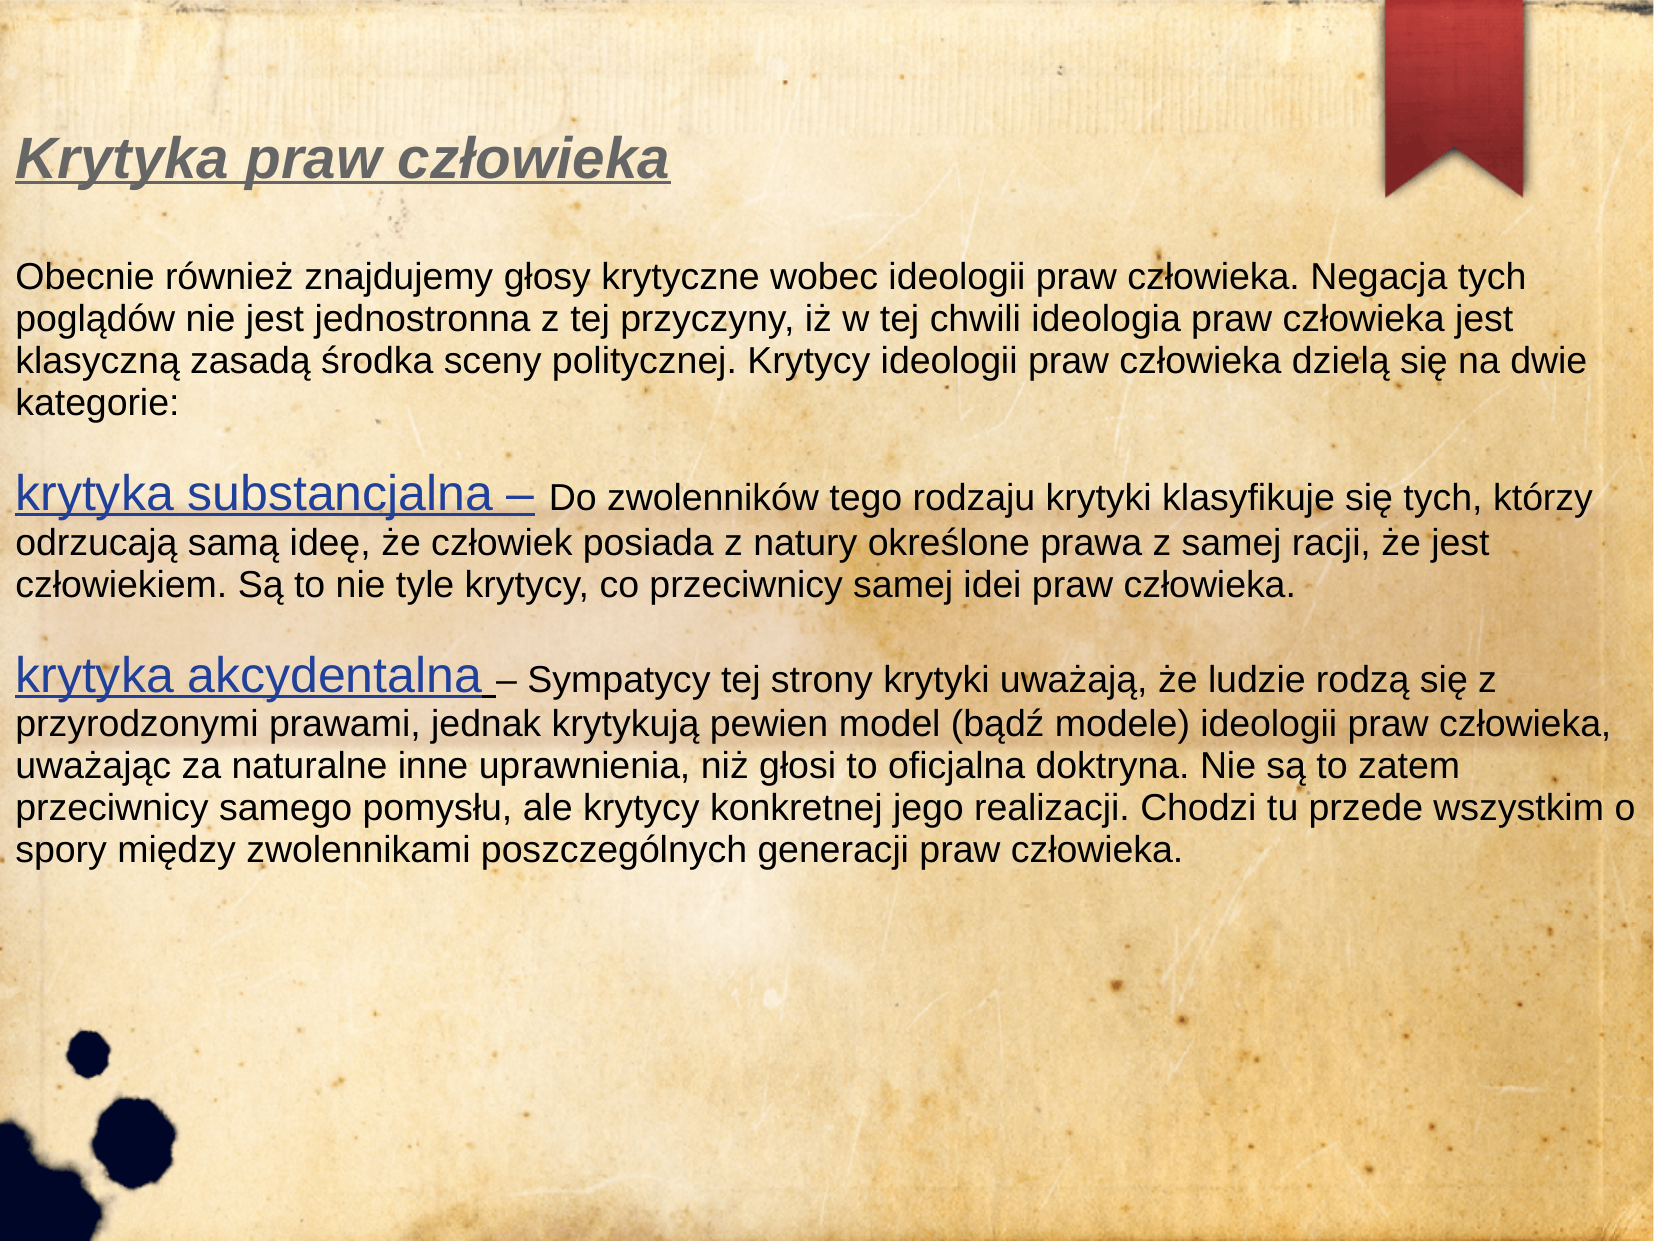

Krytyka praw człowieka
Obecnie również znajdujemy głosy krytyczne wobec ideologii praw człowieka. Negacja tych poglądów nie jest jednostronna z tej przyczyny, iż w tej chwili ideologia praw człowieka jest klasyczną zasadą środka sceny politycznej. Krytycy ideologii praw człowieka dzielą się na dwie kategorie:
krytyka substancjalna – Do zwolenników tego rodzaju krytyki klasyfikuje się tych, którzy odrzucają samą ideę, że człowiek posiada z natury określone prawa z samej racji, że jest człowiekiem. Są to nie tyle krytycy, co przeciwnicy samej idei praw człowieka.
krytyka akcydentalna – Sympatycy tej strony krytyki uważają, że ludzie rodzą się z przyrodzonymi prawami, jednak krytykują pewien model (bądź modele) ideologii praw człowieka, uważając za naturalne inne uprawnienia, niż głosi to oficjalna doktryna. Nie są to zatem przeciwnicy samego pomysłu, ale krytycy konkretnej jego realizacji. Chodzi tu przede wszystkim o spory między zwolennikami poszczególnych generacji praw człowieka.